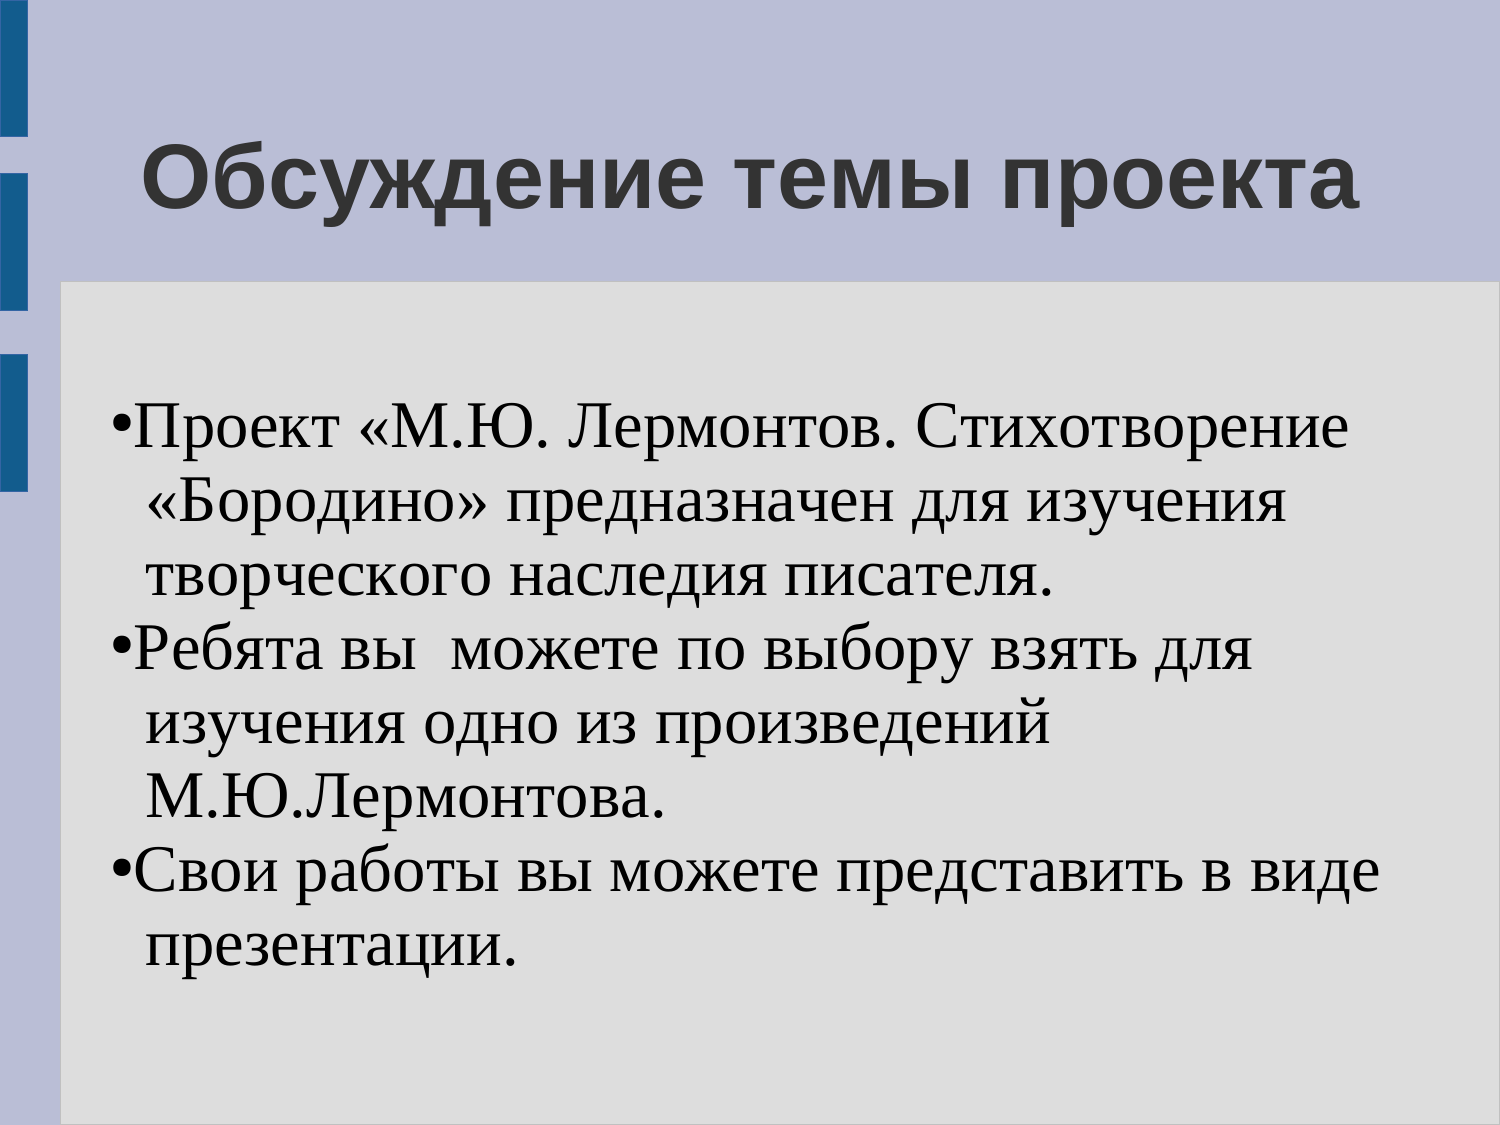

# Обсуждение темы проекта
Проект «М.Ю. Лермонтов. Стихотворение «Бородино» предназначен для изучения творческого наследия писателя.
Ребята вы можете по выбору взять для изучения одно из произведений М.Ю.Лермонтова.
Свои работы вы можете представить в виде презентации.